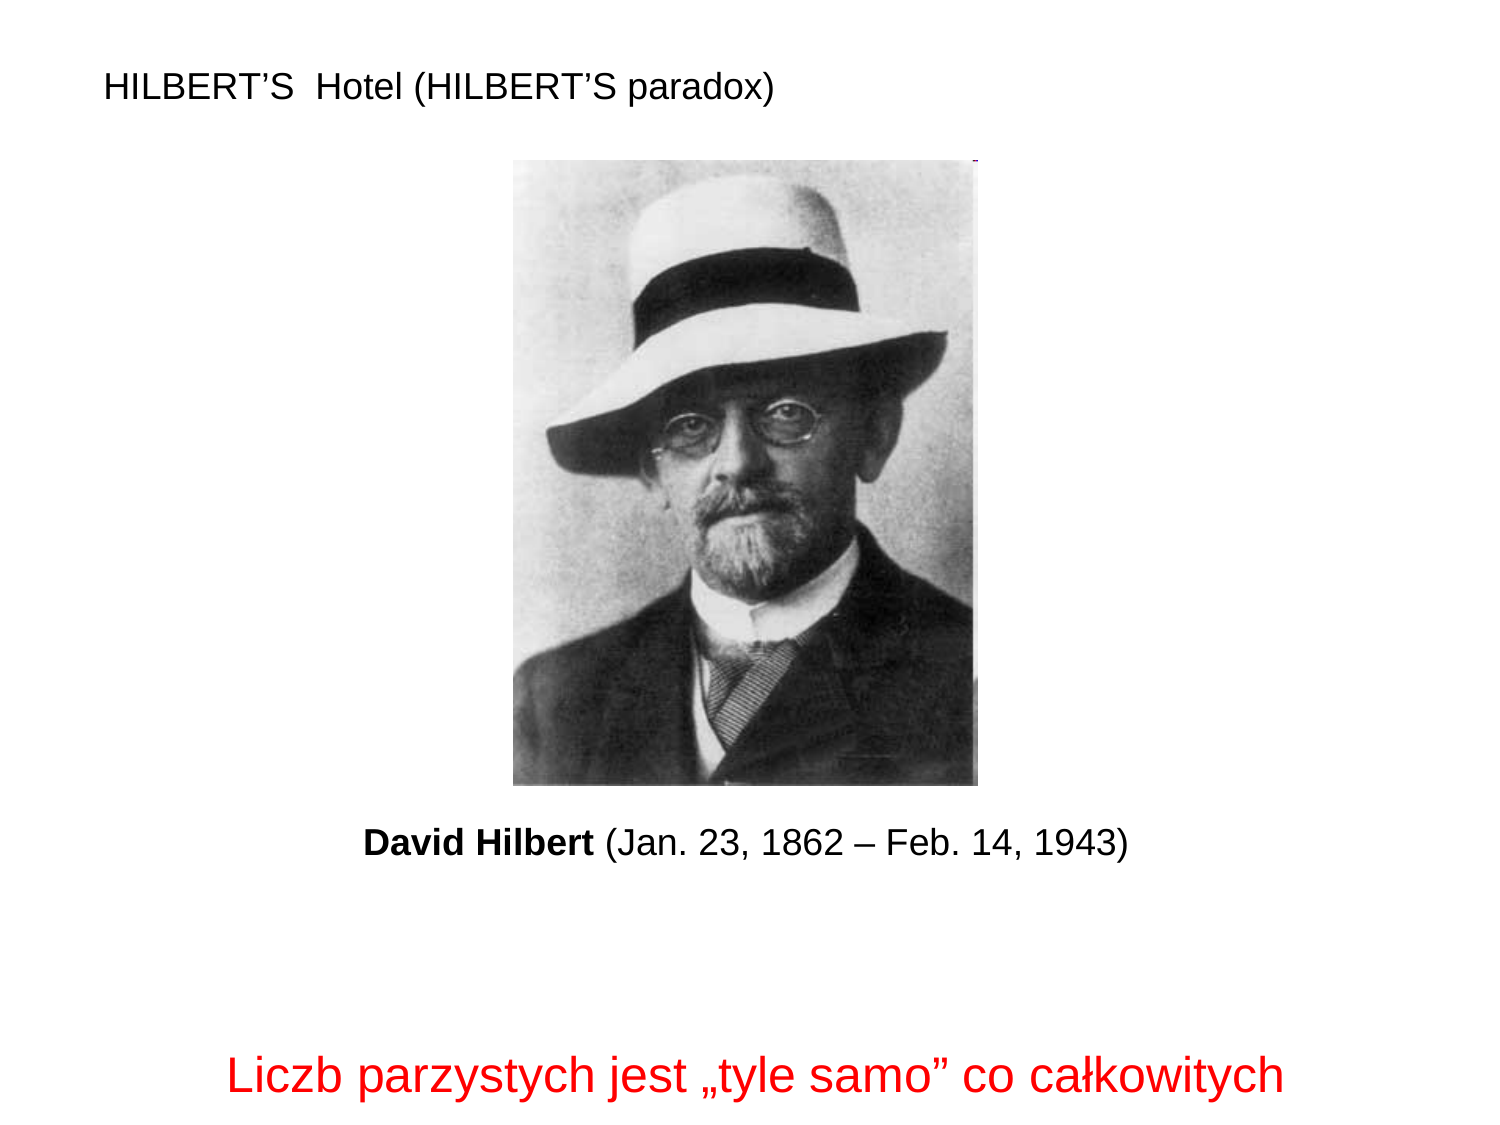

HILBERT’S Hotel (HILBERT’S paradox)
David Hilbert (Jan. 23, 1862 – Feb. 14, 1943)
Liczb parzystych jest „tyle samo” co całkowitych